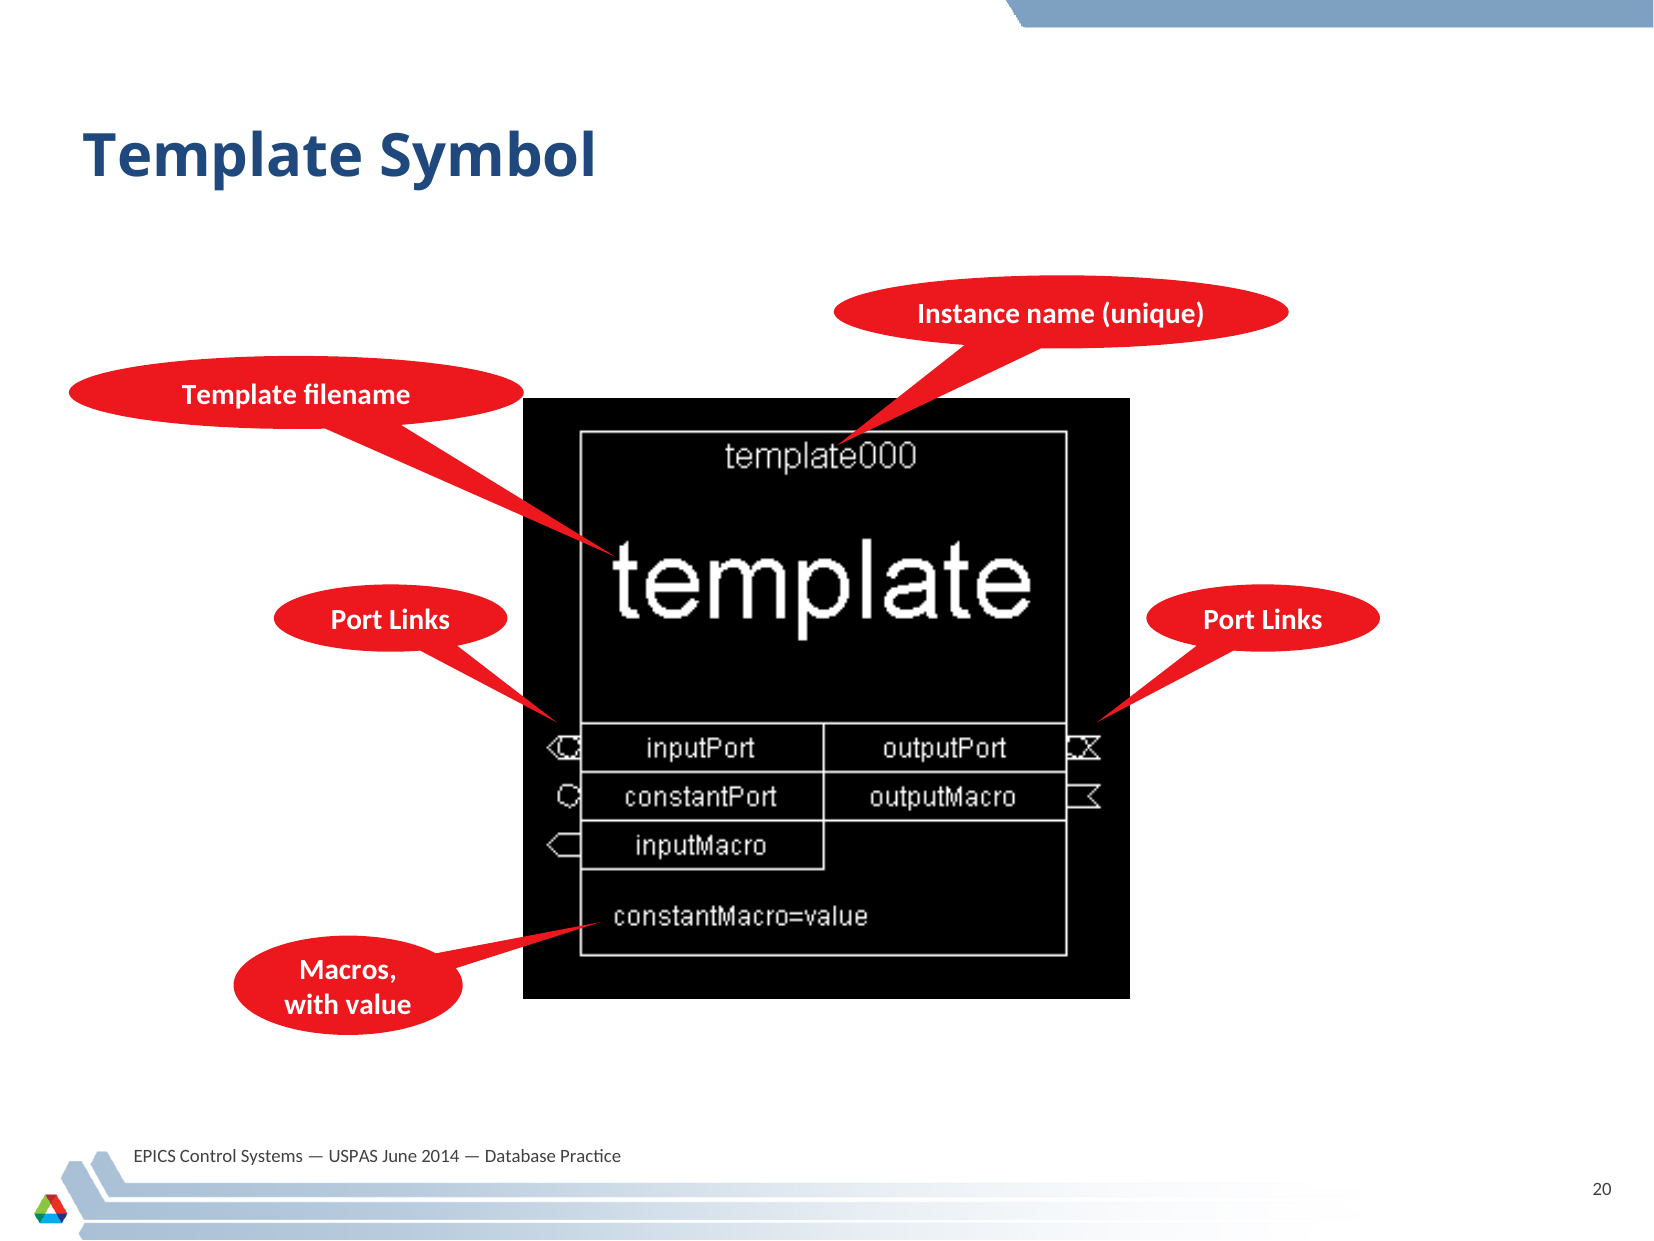

# Template Symbol
Instance name (unique)
Template filename
Port Links
Port Links
Macros, with value
EPICS Control Systems — USPAS June 2014 — Database Practice
20